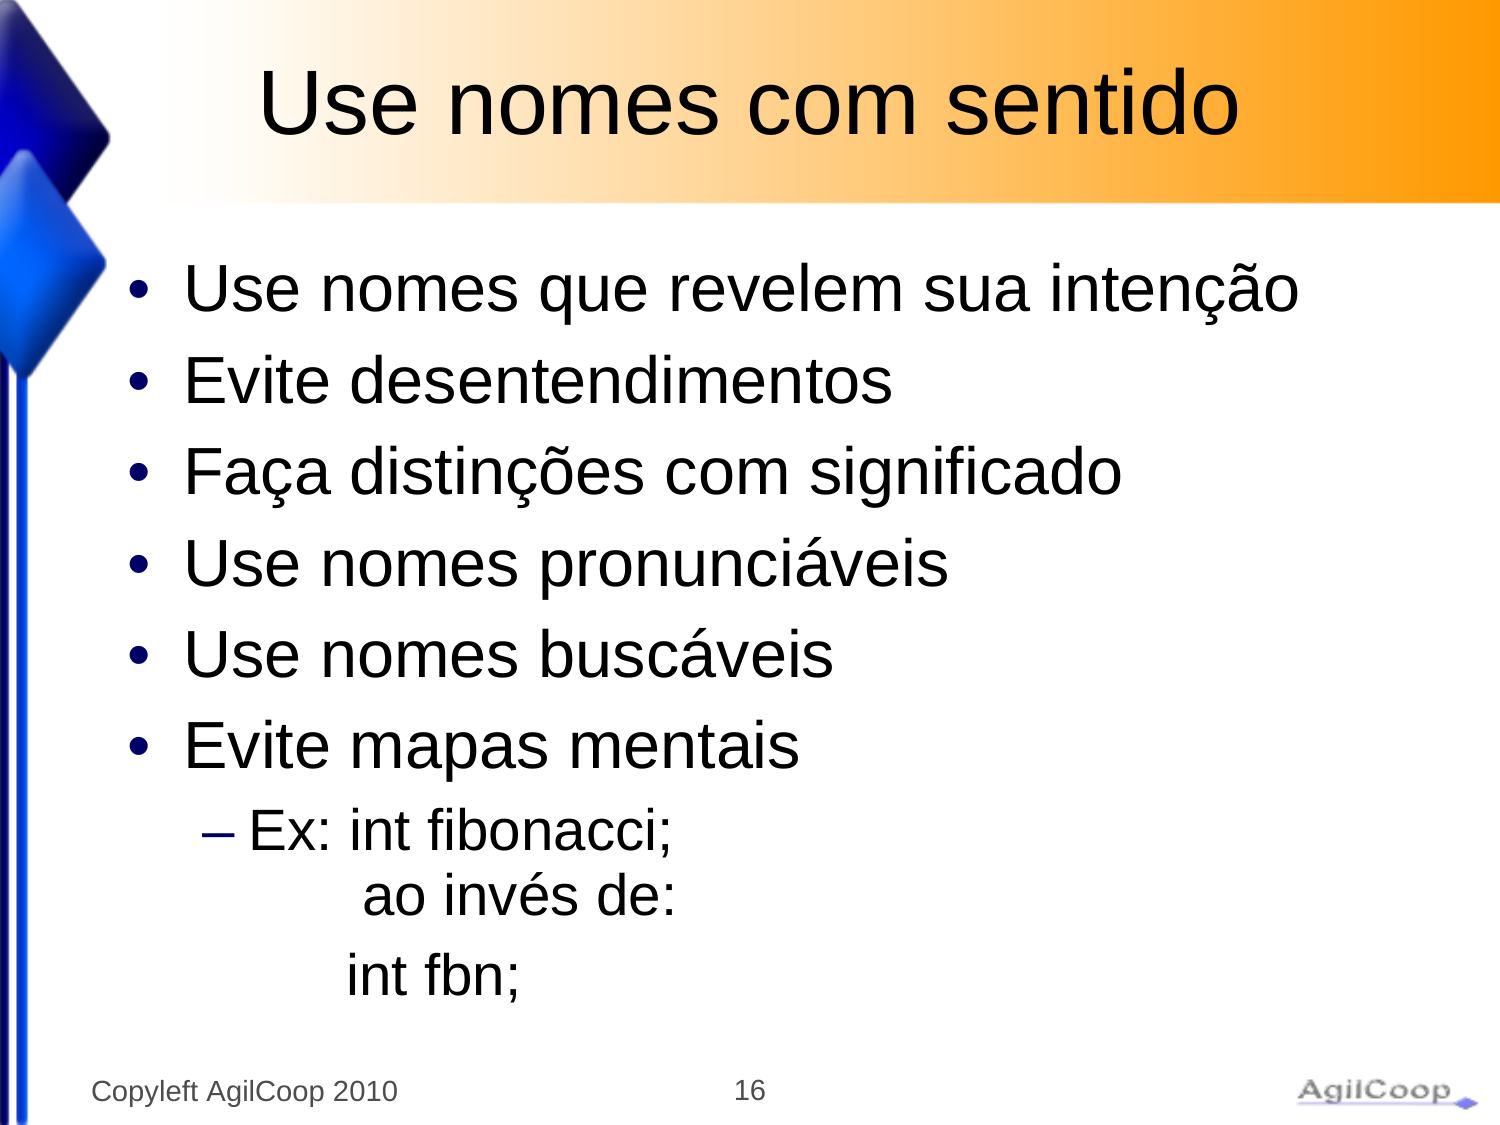

# Use nomes com sentido
Use nomes que revelem sua intenção
Evite desentendimentos
Faça distinções com significado
Use nomes pronunciáveis
Use nomes buscáveis
Evite mapas mentais
Ex: int fibonacci;
 ao invés de:
 int fbn;
Copyleft AgilCoop 2010
16